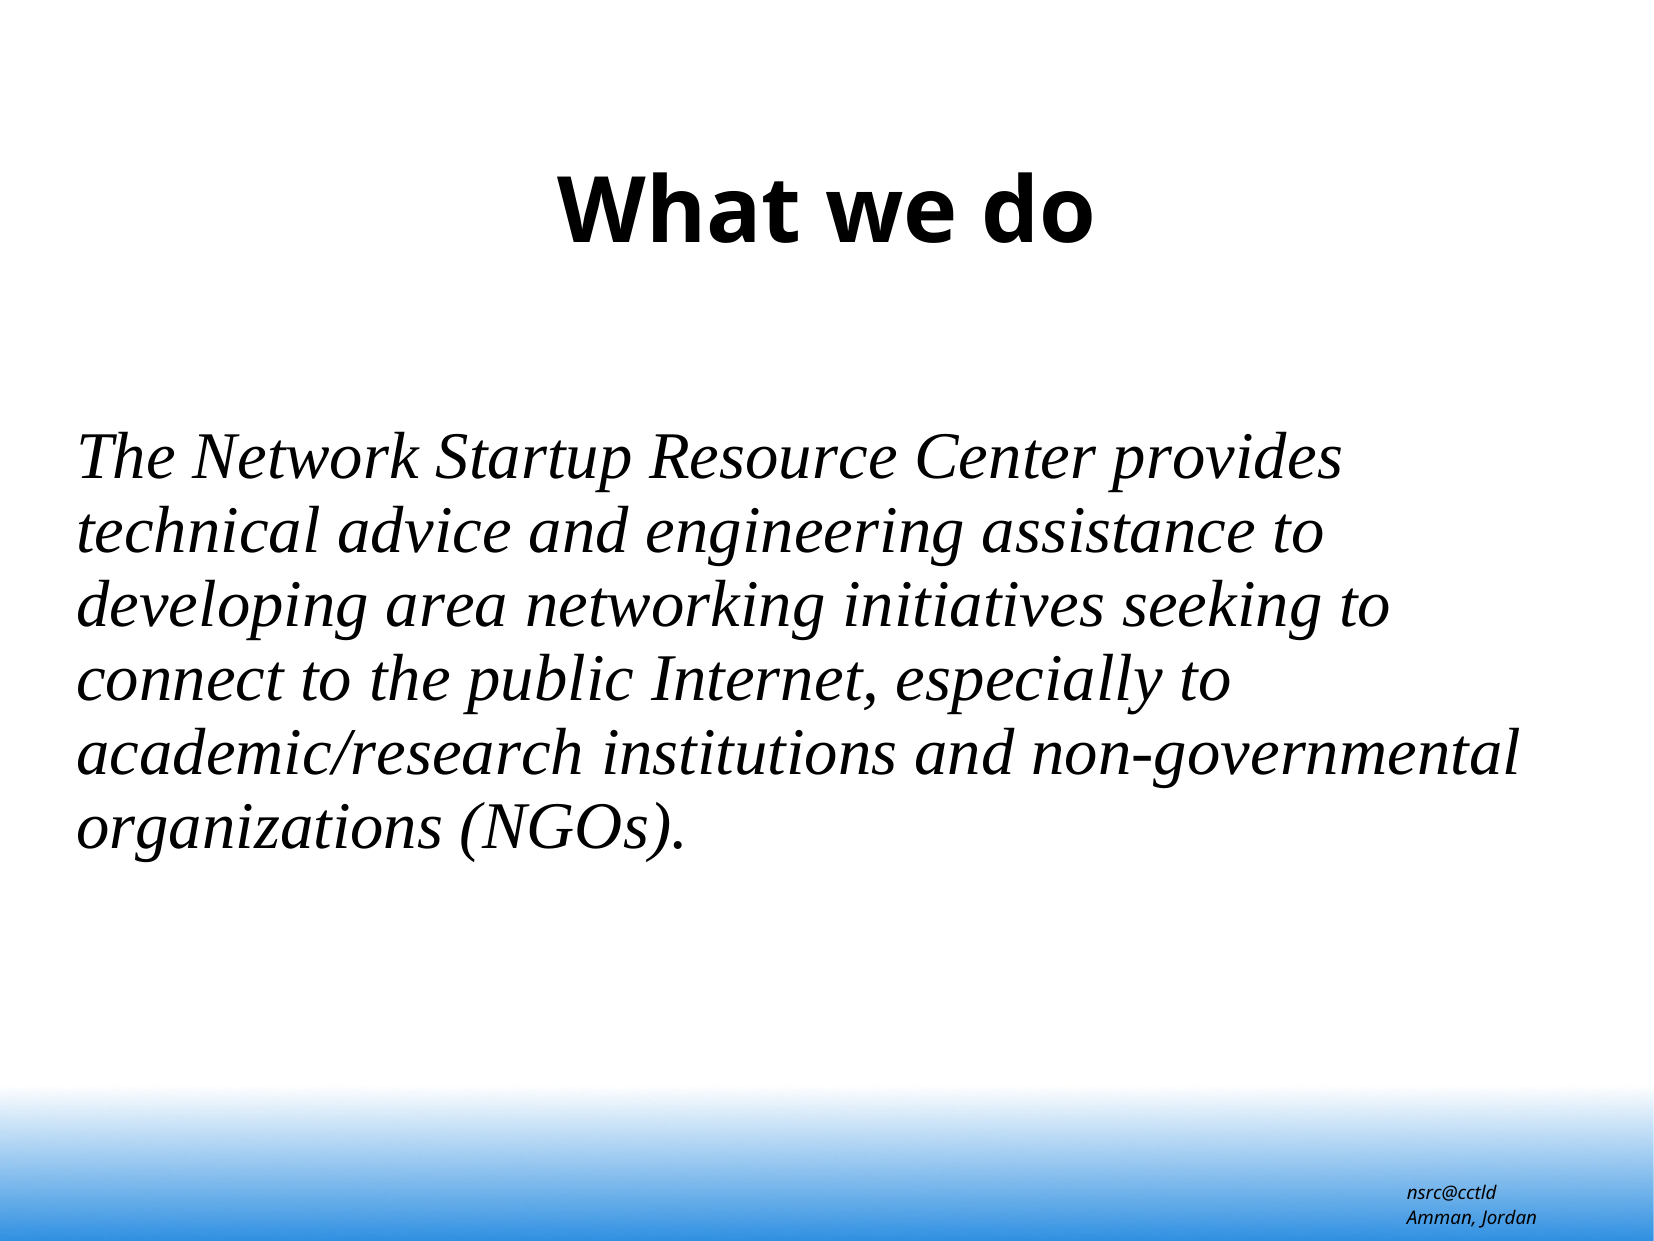

# What we do
The Network Startup Resource Center provides technical advice and engineering assistance to developing area networking initiatives seeking to connect to the public Internet, especially to academic/research institutions and non-governmental organizations (NGOs).